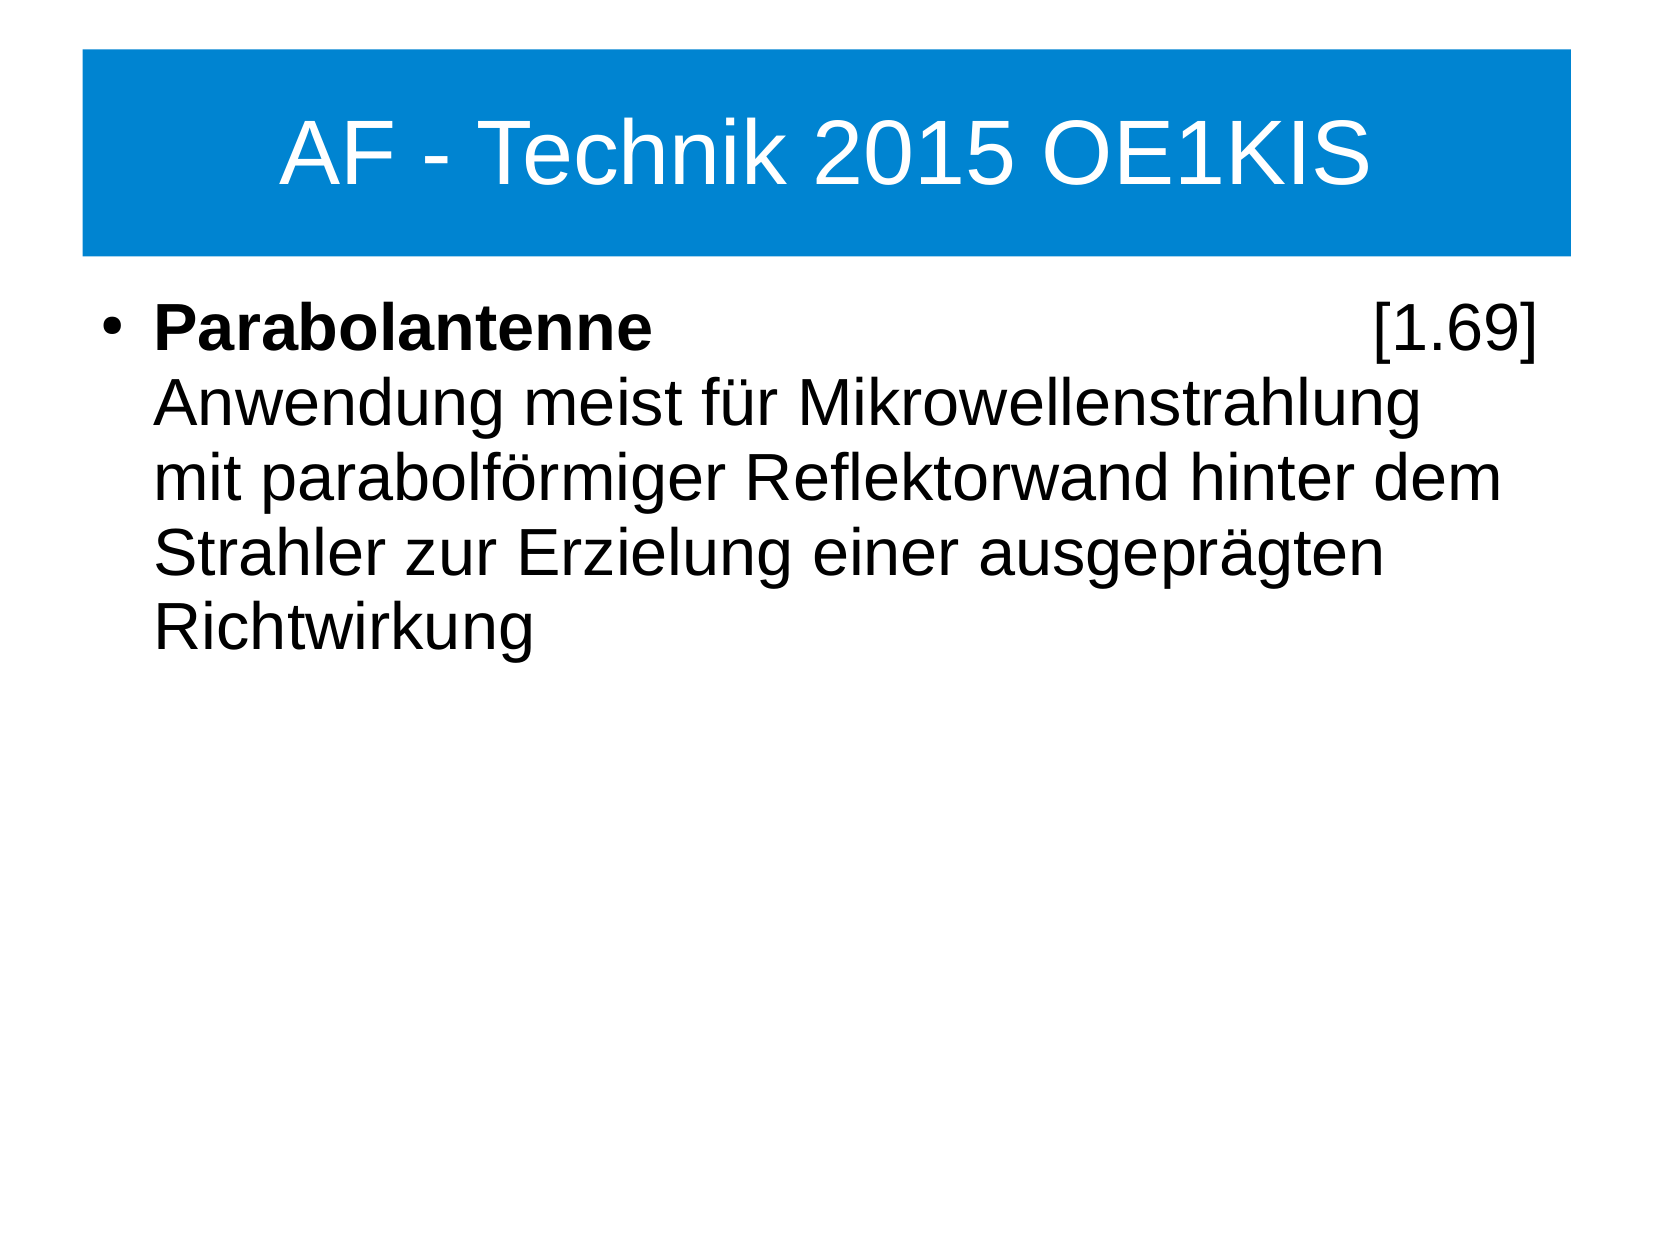

# AF - Technik 2015 OE1KIS
Parabolantenne [1.69]
Anwendung meist für Mikrowellenstrahlung
mit parabolförmiger Reflektorwand hinter dem Strahler zur Erzielung einer ausgeprägten Richtwirkung